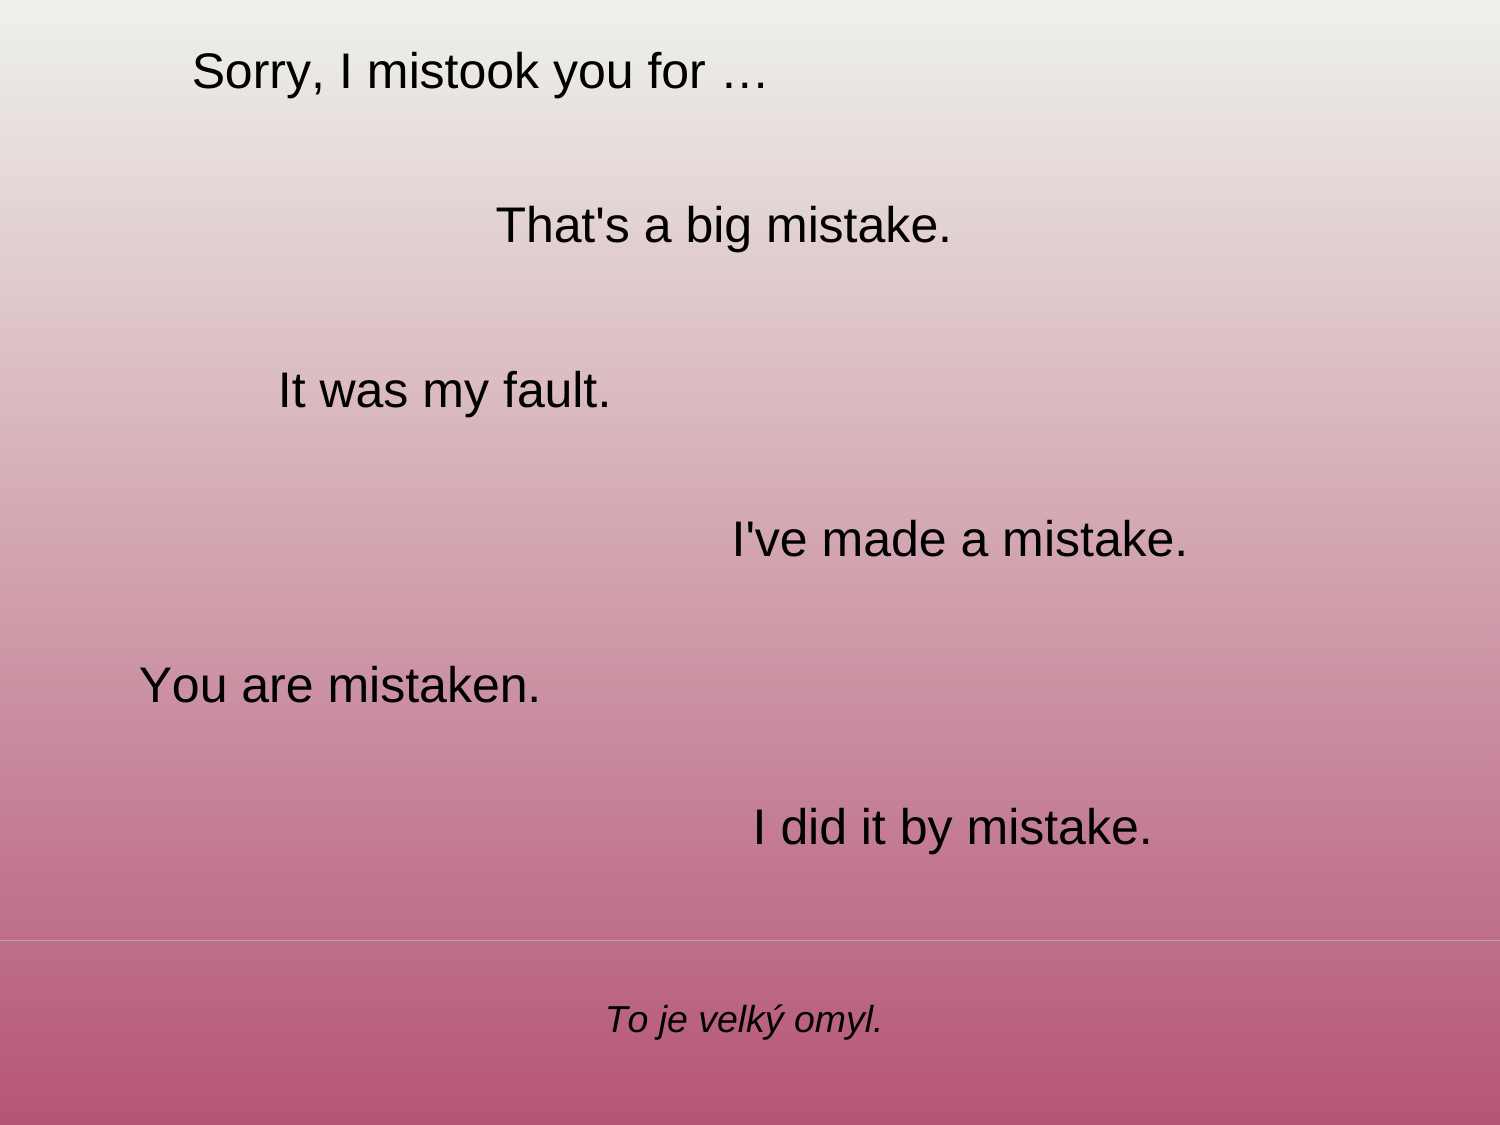

Sorry, I mistook you for …
That's a big mistake.
It was my fault.
I've made a mistake.
You are mistaken.
I did it by mistake.
To je velký omyl.